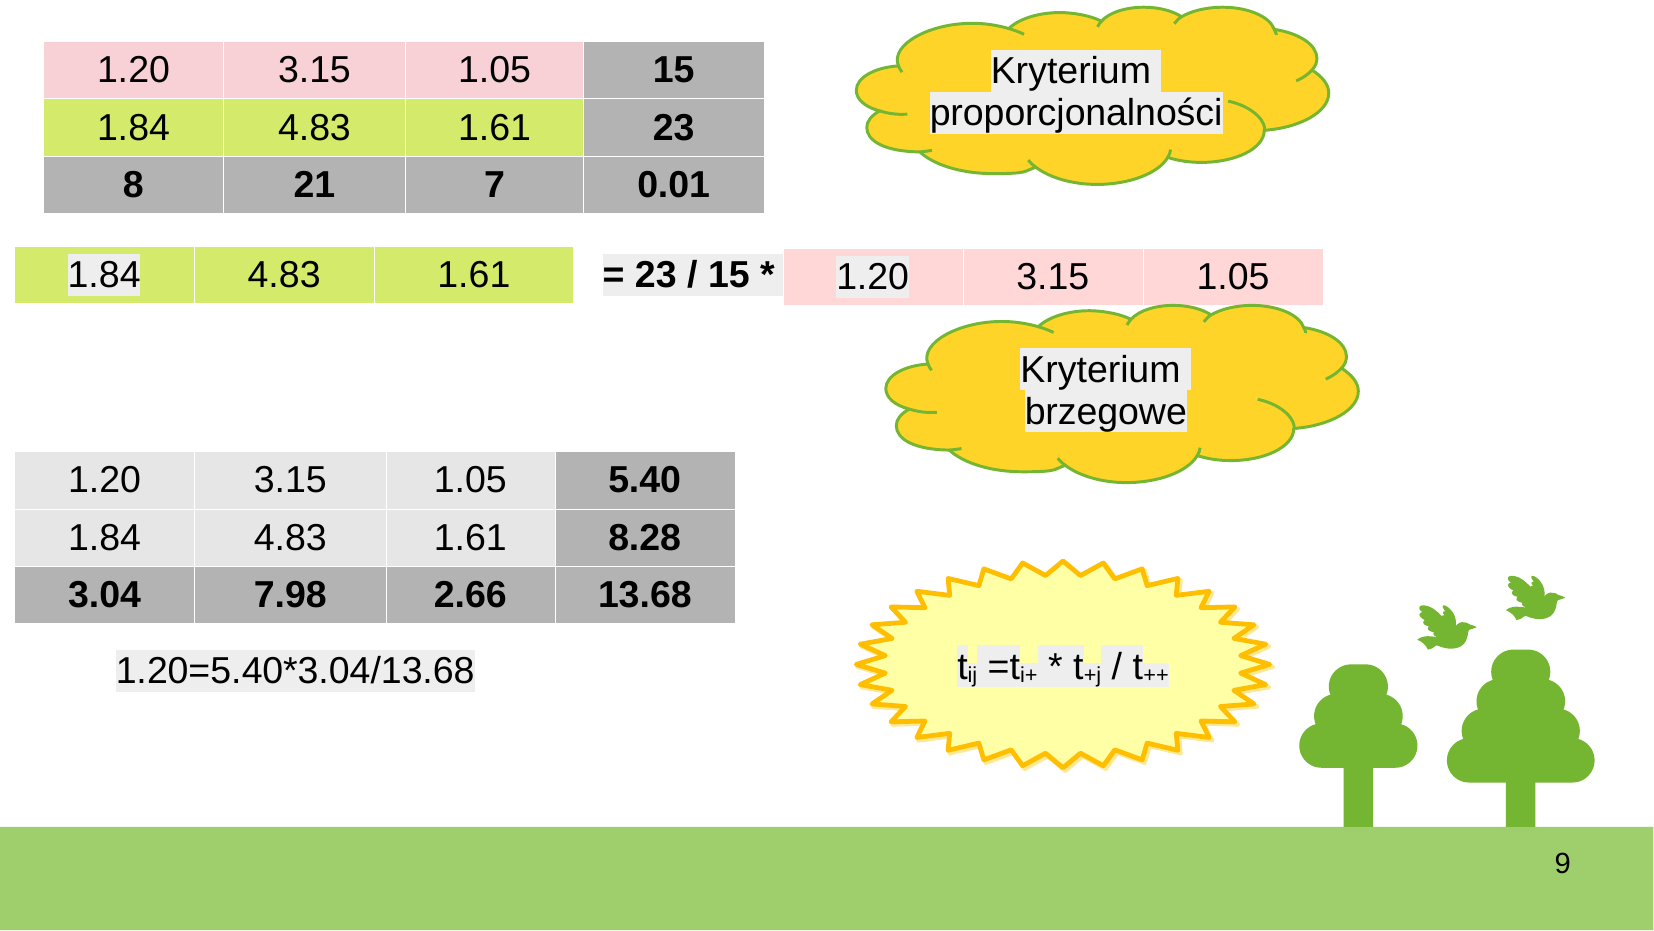

Kryterium proporcjonalności
| 1.20 | 3.15 | 1.05 | 15 |
| --- | --- | --- | --- |
| 1.84 | 4.83 | 1.61 | 23 |
| 8 | 21 | 7 | 0.01 |
| 1.84 | 4.83 | 1.61 |
| --- | --- | --- |
| 1.20 | 3.15 | 1.05 |
| --- | --- | --- |
= 23 / 15 *
Kryterium brzegowe
| 1.20 | 3.15 | 1.05 | 5.40 |
| --- | --- | --- | --- |
| 1.84 | 4.83 | 1.61 | 8.28 |
| 3.04 | 7.98 | 2.66 | 13.68 |
tij =ti+ * t+j / t++
1.20=5.40*3.04/13.68
9